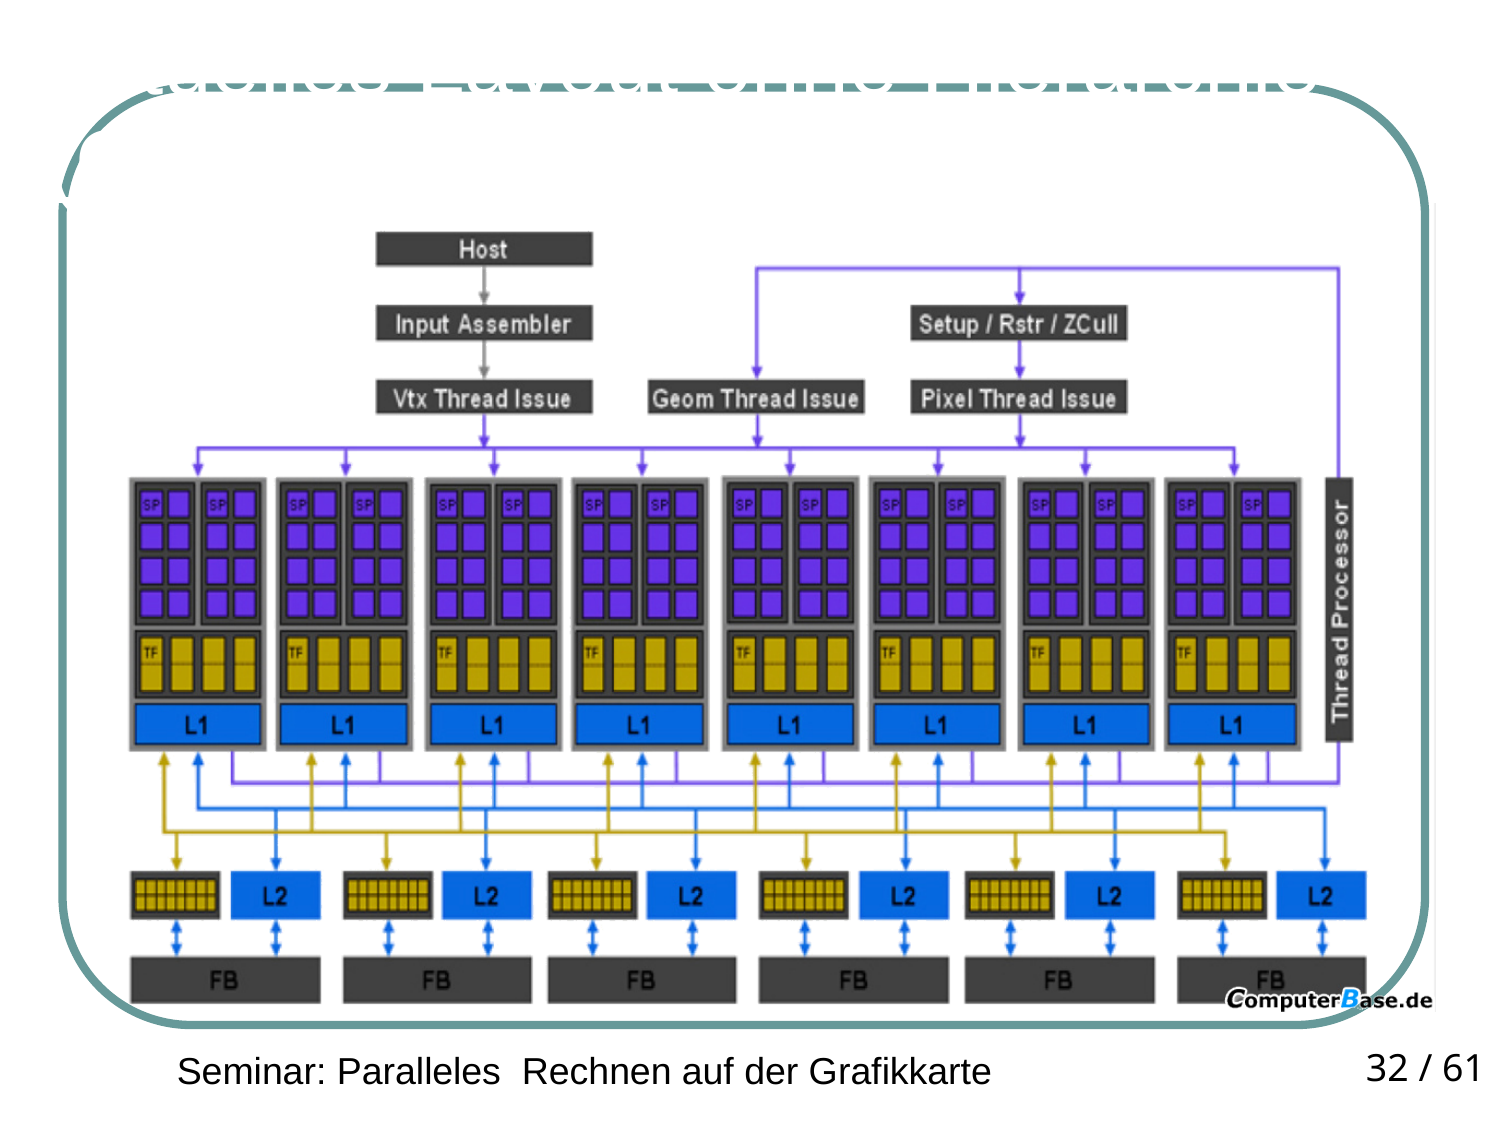

# aktuelles Layout ohne Hierarchie (GeForce8-Serie)
Seminar: Paralleles Rechnen auf der Grafikkarte
32